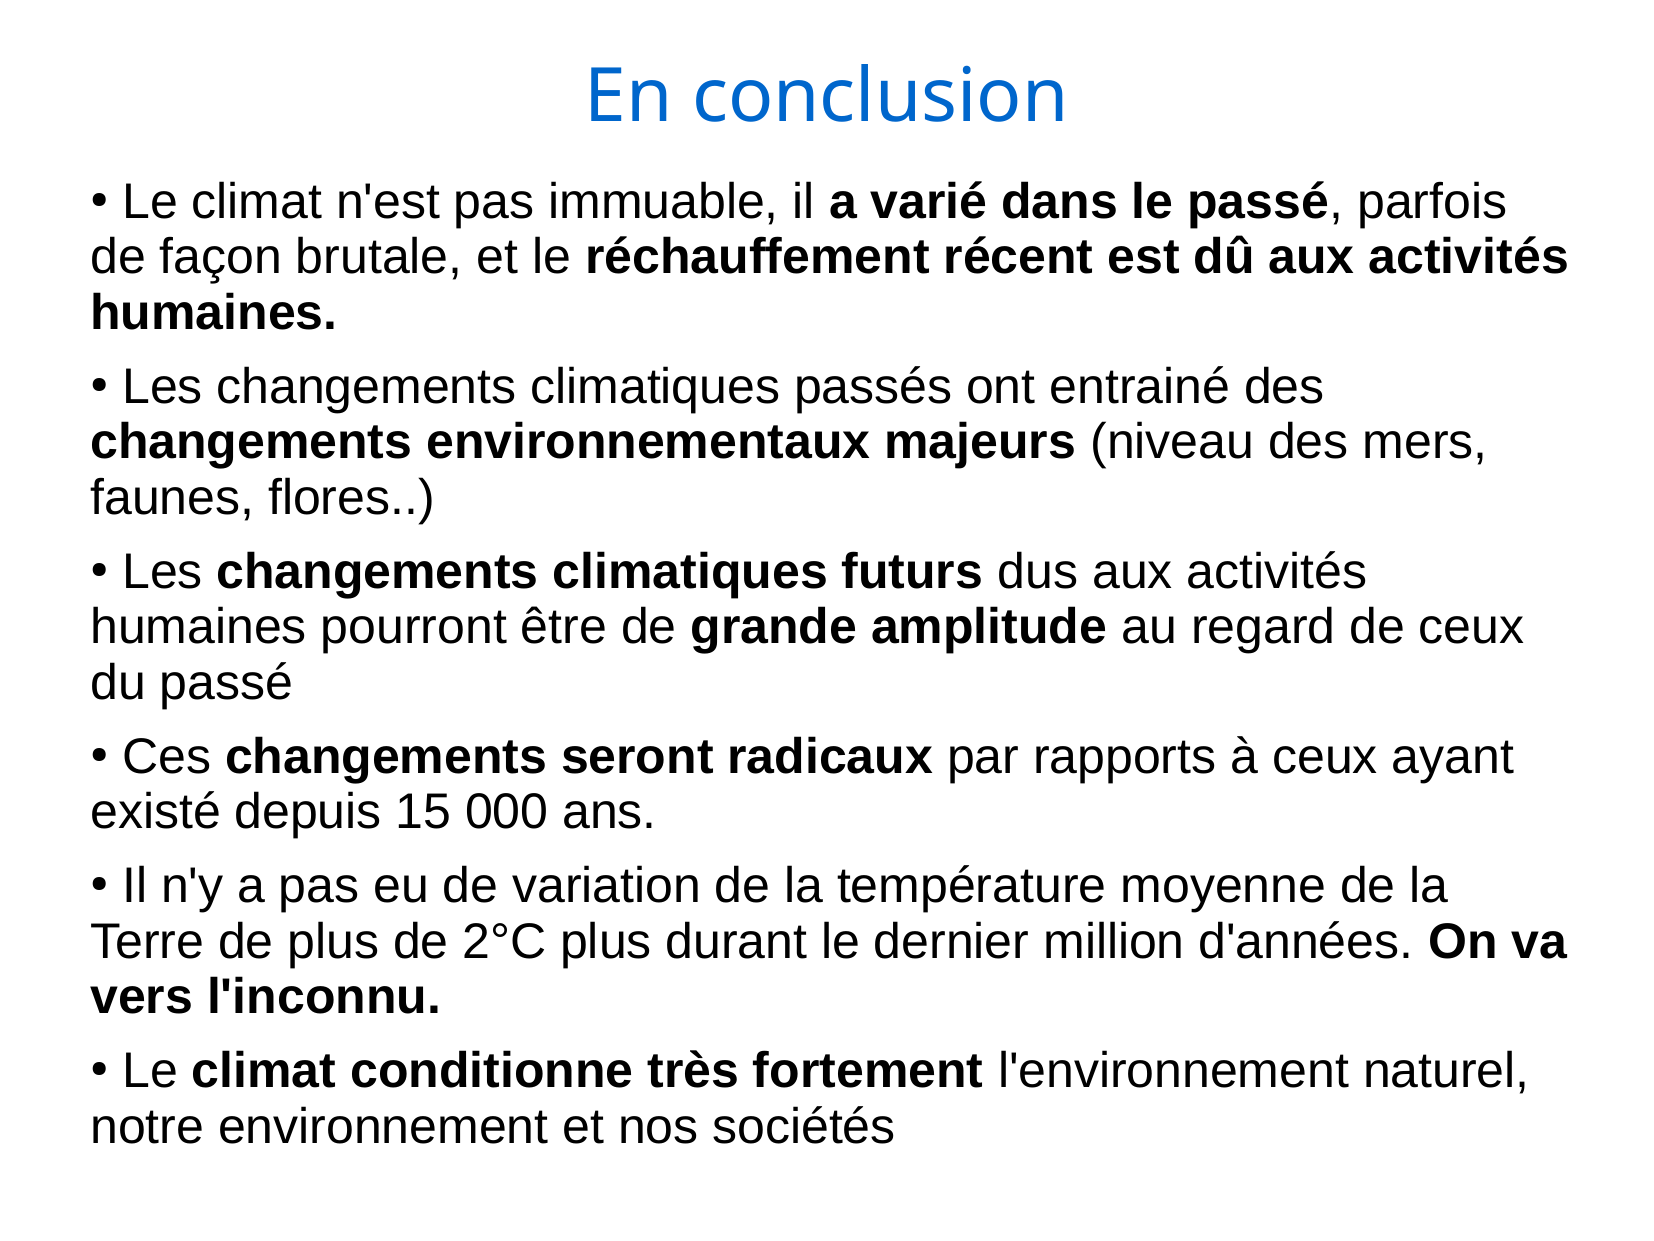

En conclusion
 Le climat n'est pas immuable, il a varié dans le passé, parfois de façon brutale, et le réchauffement récent est dû aux activités humaines.
 Les changements climatiques passés ont entrainé des changements environnementaux majeurs (niveau des mers, faunes, flores..)
 Les changements climatiques futurs dus aux activités humaines pourront être de grande amplitude au regard de ceux du passé
 Ces changements seront radicaux par rapports à ceux ayant existé depuis 15 000 ans.
 Il n'y a pas eu de variation de la température moyenne de la Terre de plus de 2°C plus durant le dernier million d'années. On va vers l'inconnu.
 Le climat conditionne très fortement l'environnement naturel, notre environnement et nos sociétés